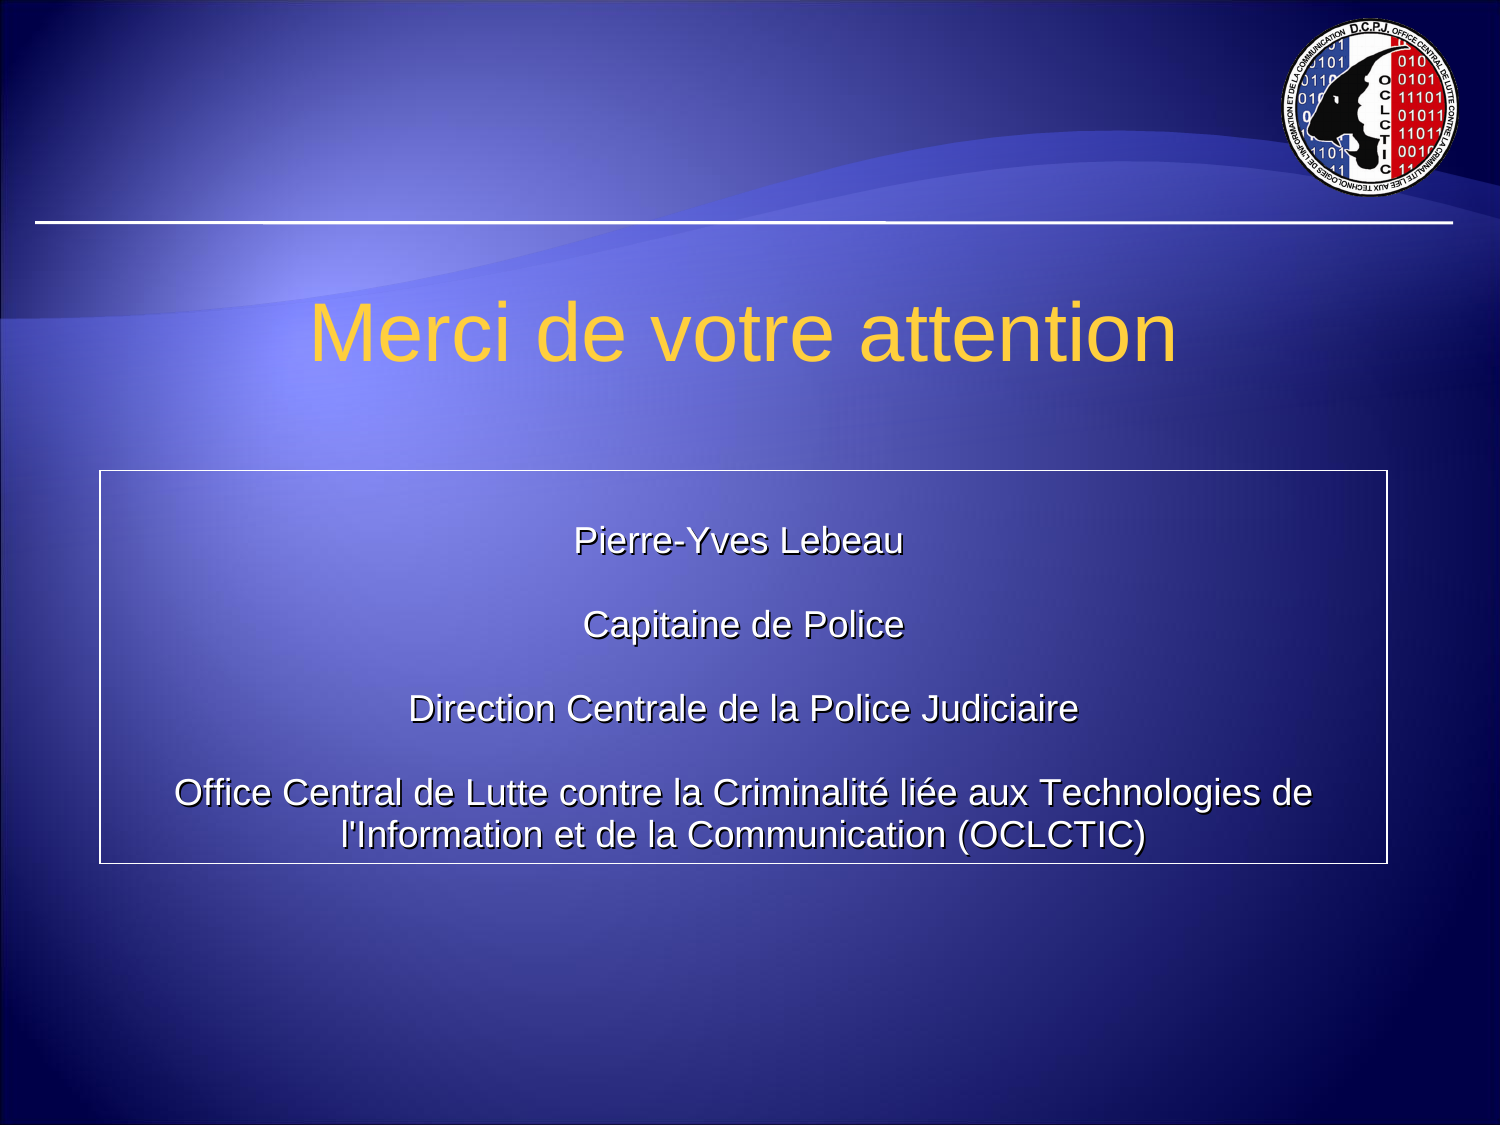

Merci de votre attention
Pierre-Yves Lebeau
Capitaine de Police
Direction Centrale de la Police Judiciaire
Office Central de Lutte contre la Criminalité liée aux Technologies de l'Information et de la Communication (OCLCTIC)